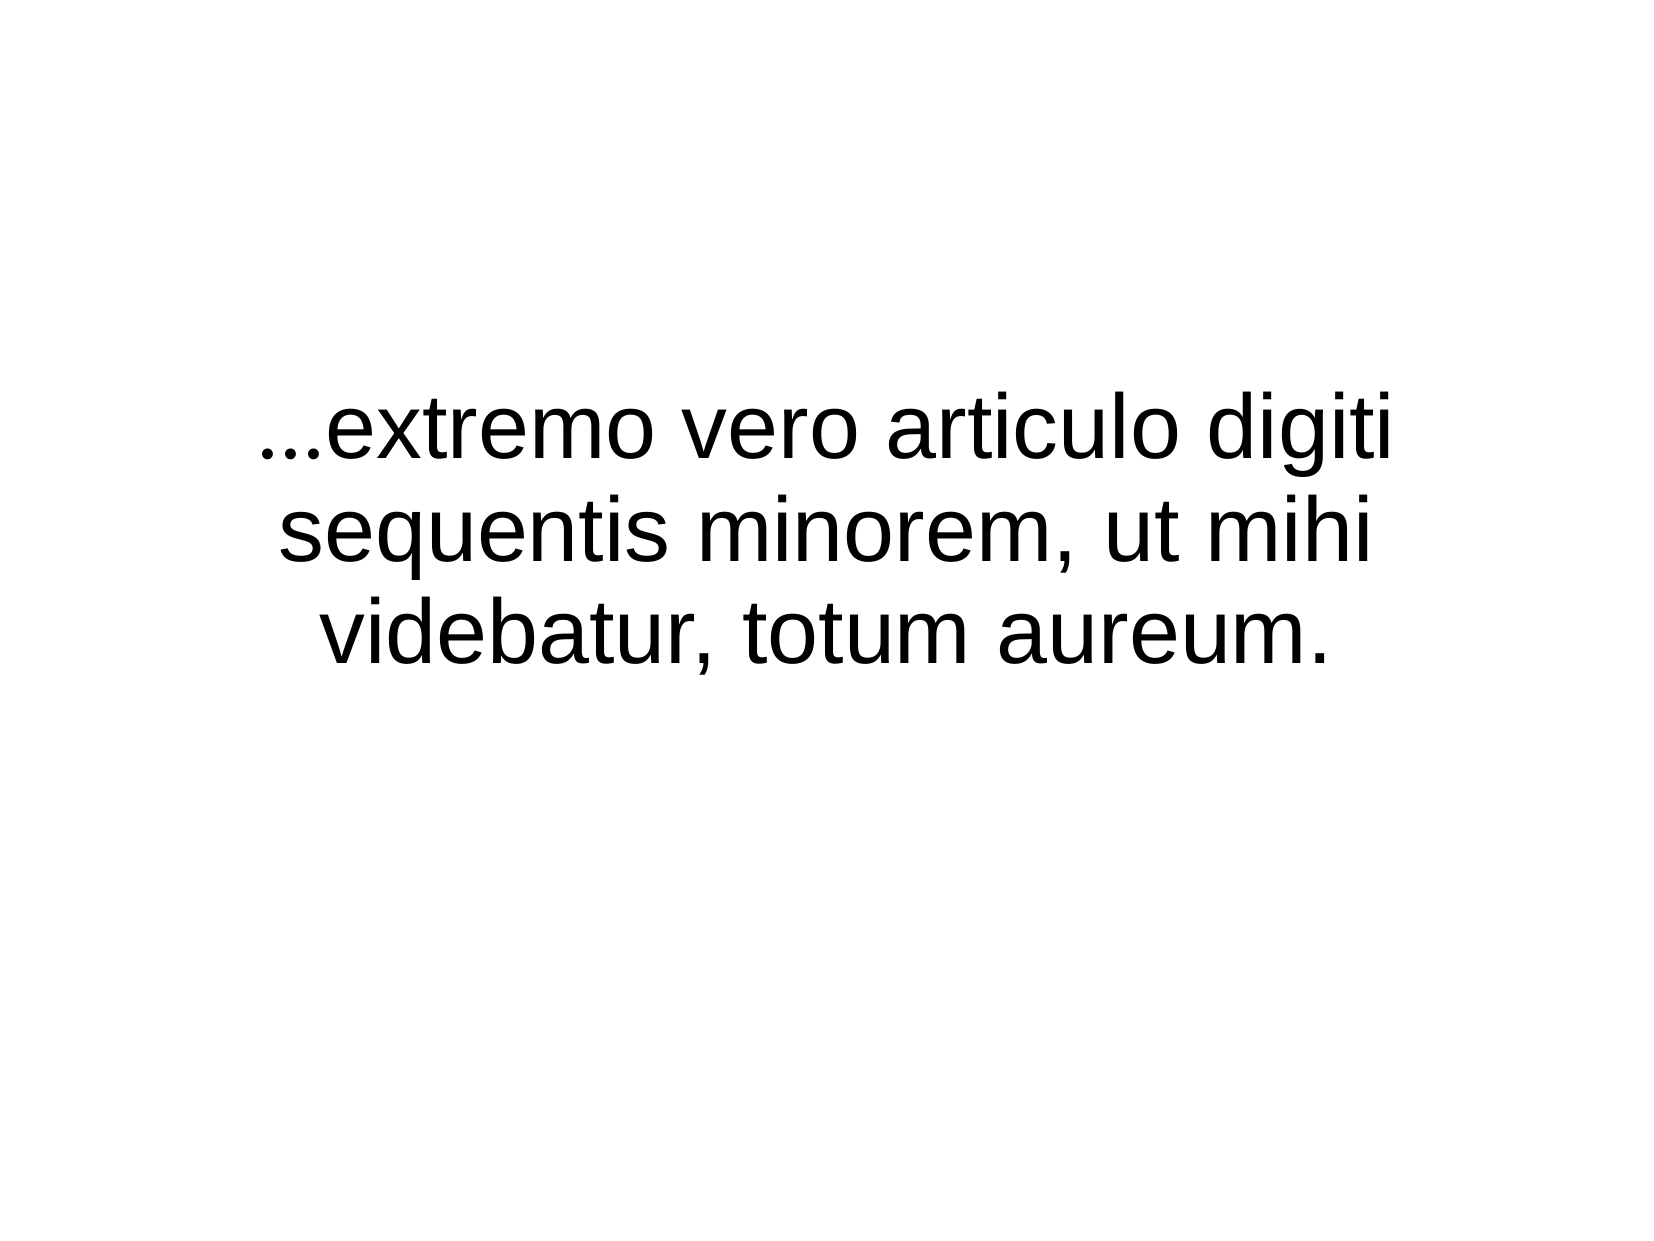

# ...extremo vero articulo digiti sequentis minorem, ut mihi videbatur, totum aureum.